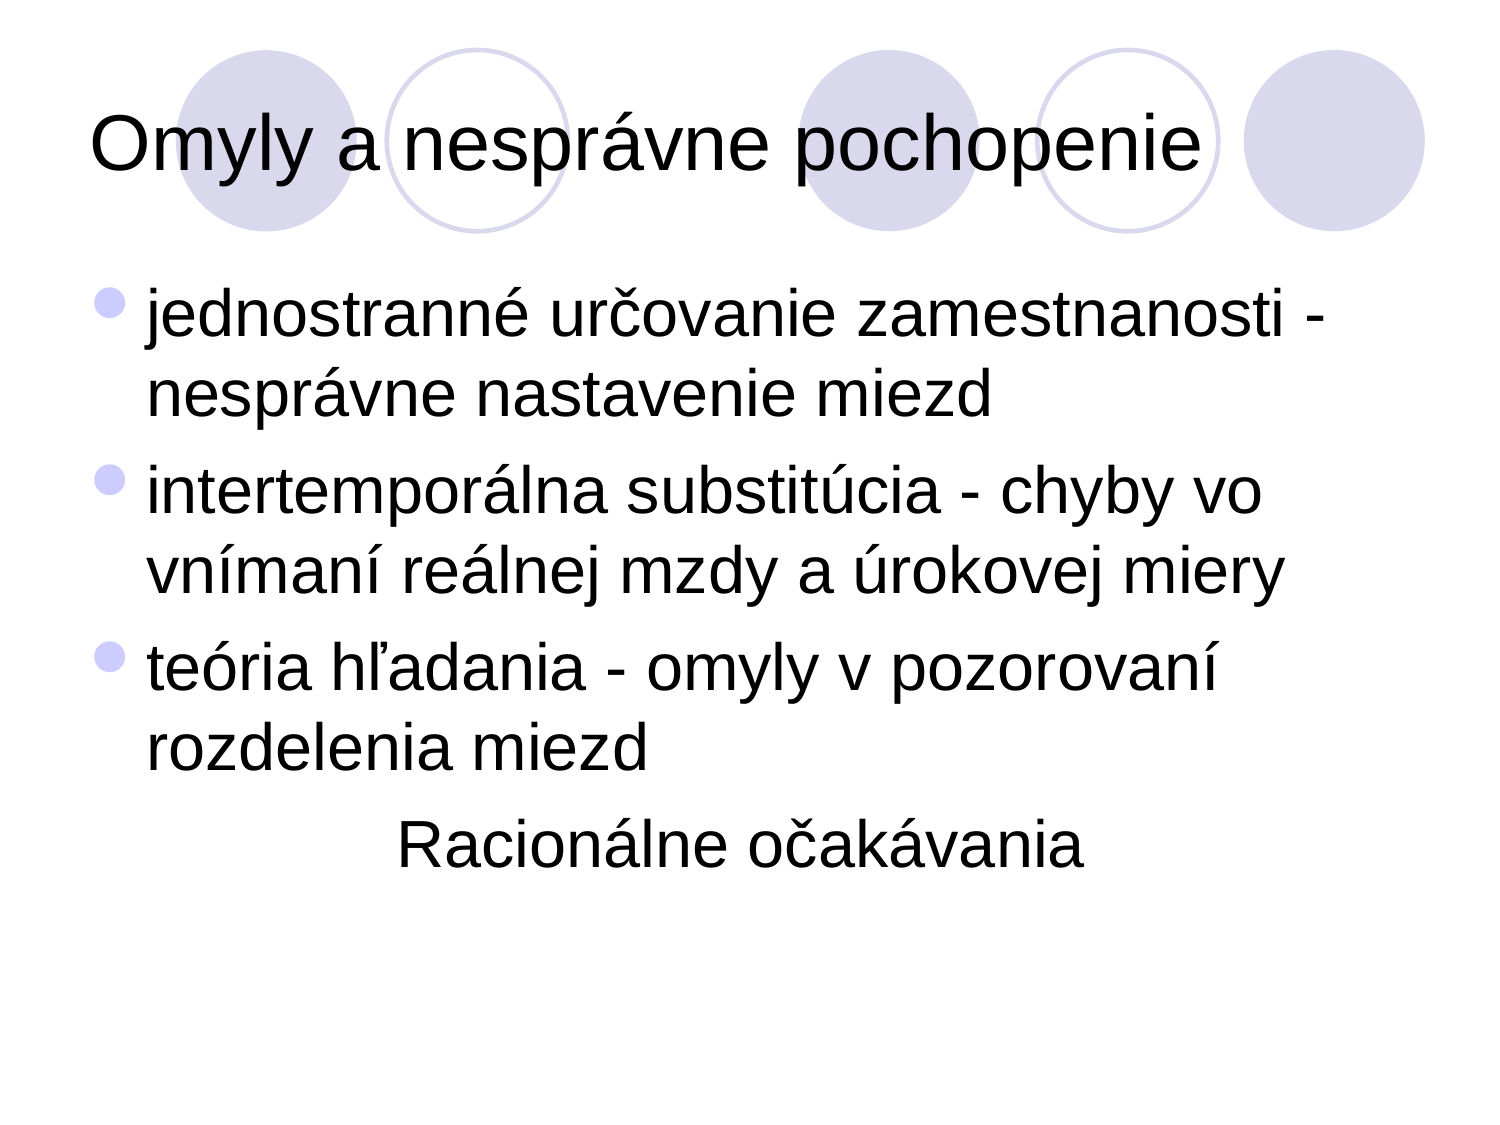

# Omyly a nesprávne pochopenie
jednostranné určovanie zamestnanosti - nesprávne nastavenie miezd
intertemporálna substitúcia - chyby vo vnímaní reálnej mzdy a úrokovej miery
teória hľadania - omyly v pozorovaní rozdelenia miezd
Racionálne očakávania